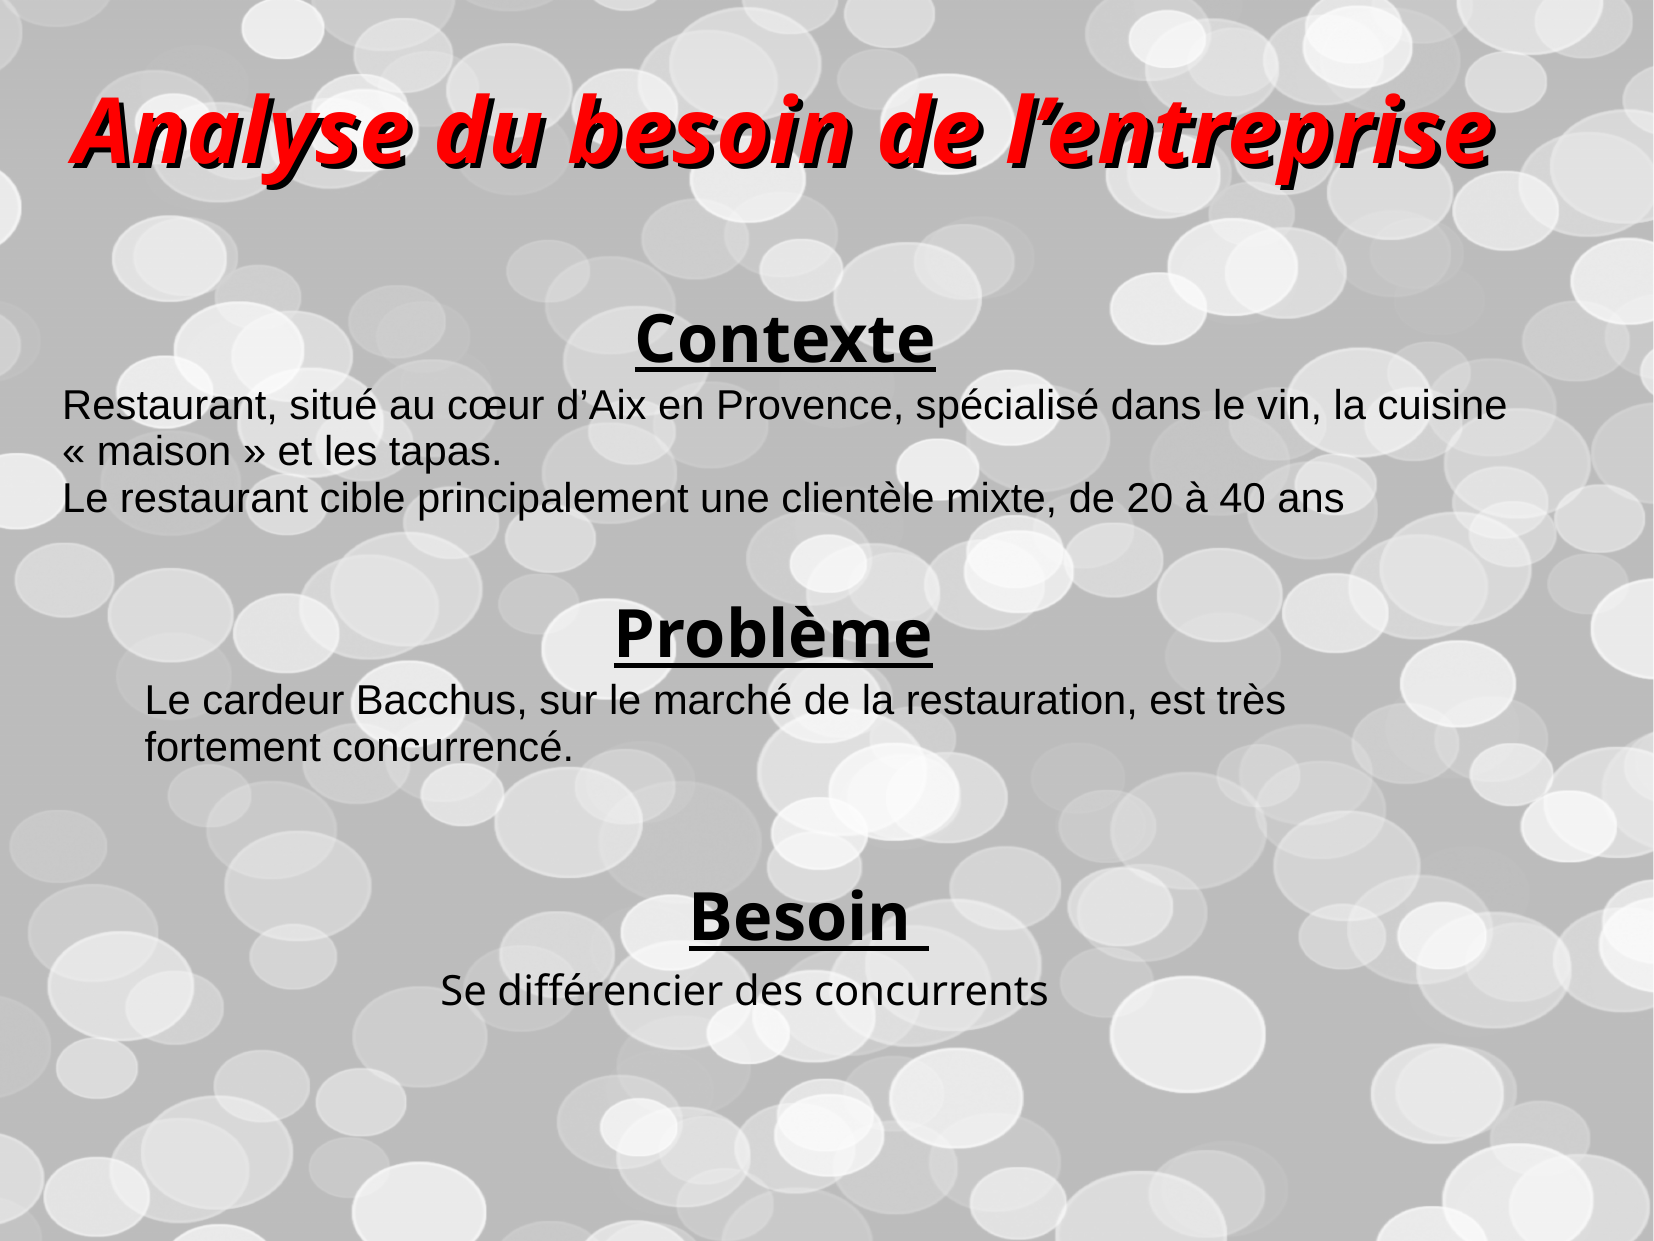

Analyse du besoin de l’entreprise
Contexte
Restaurant, situé au cœur d’Aix en Provence, spécialisé dans le vin, la cuisine « maison » et les tapas.
Le restaurant cible principalement une clientèle mixte, de 20 à 40 ans
Problème
Le cardeur Bacchus, sur le marché de la restauration, est très fortement concurrencé.
Besoin
 Se différencier des concurrents